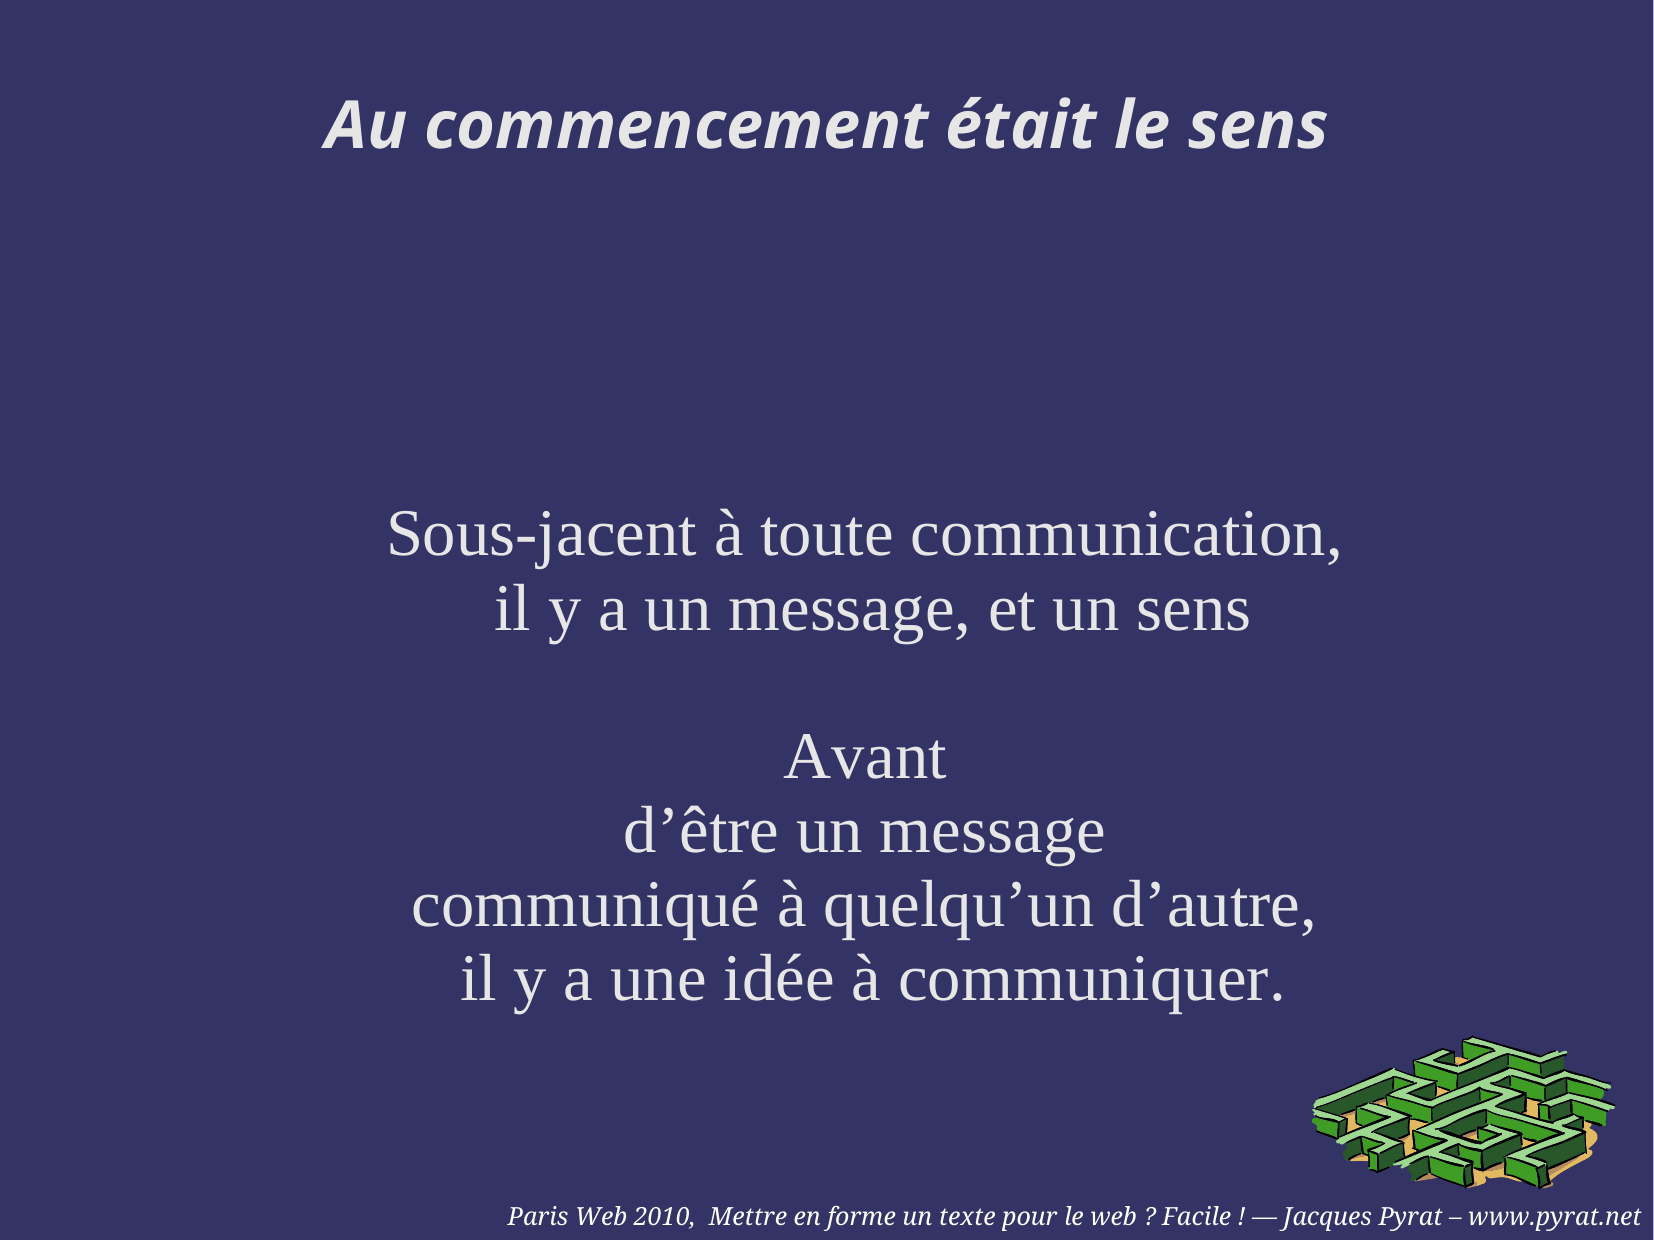

Au commencement était le sens
# Sous-jacent à toute communication, il y a un message, et un sens
Avant
d’être un message
communiqué à quelqu’un d’autre,
il y a une idée à communiquer.